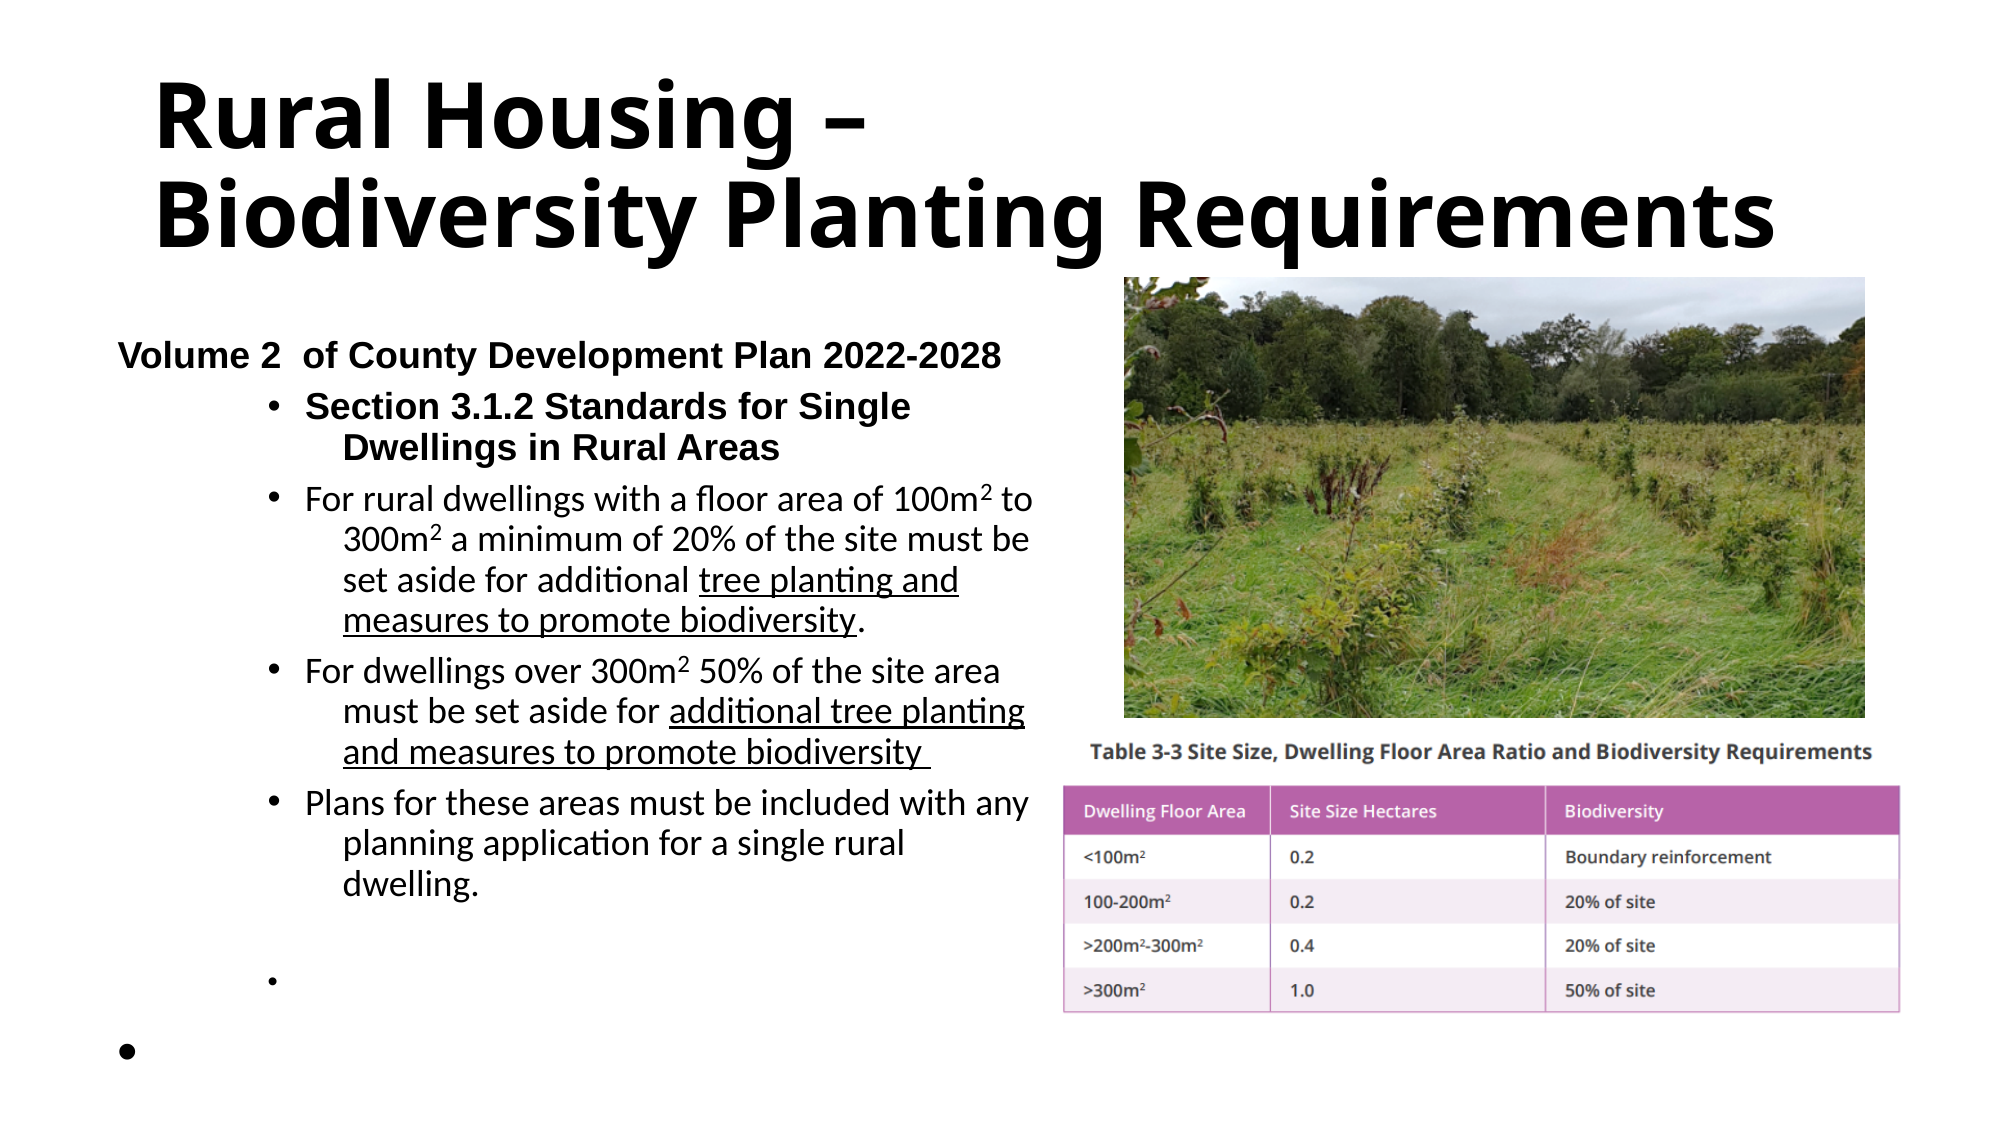

# Rural Housing – Biodiversity Planting Requirements
Volume 2 of County Development Plan 2022-2028
Section 3.1.2 Standards for Single Dwellings in Rural Areas
For rural dwellings with a floor area of 100m2 to 300m2 a minimum of 20% of the site must be set aside for additional tree planting and measures to promote biodiversity.
For dwellings over 300m2 50% of the site area must be set aside for additional tree planting and measures to promote biodiversity
Plans for these areas must be included with any planning application for a single rural dwelling.